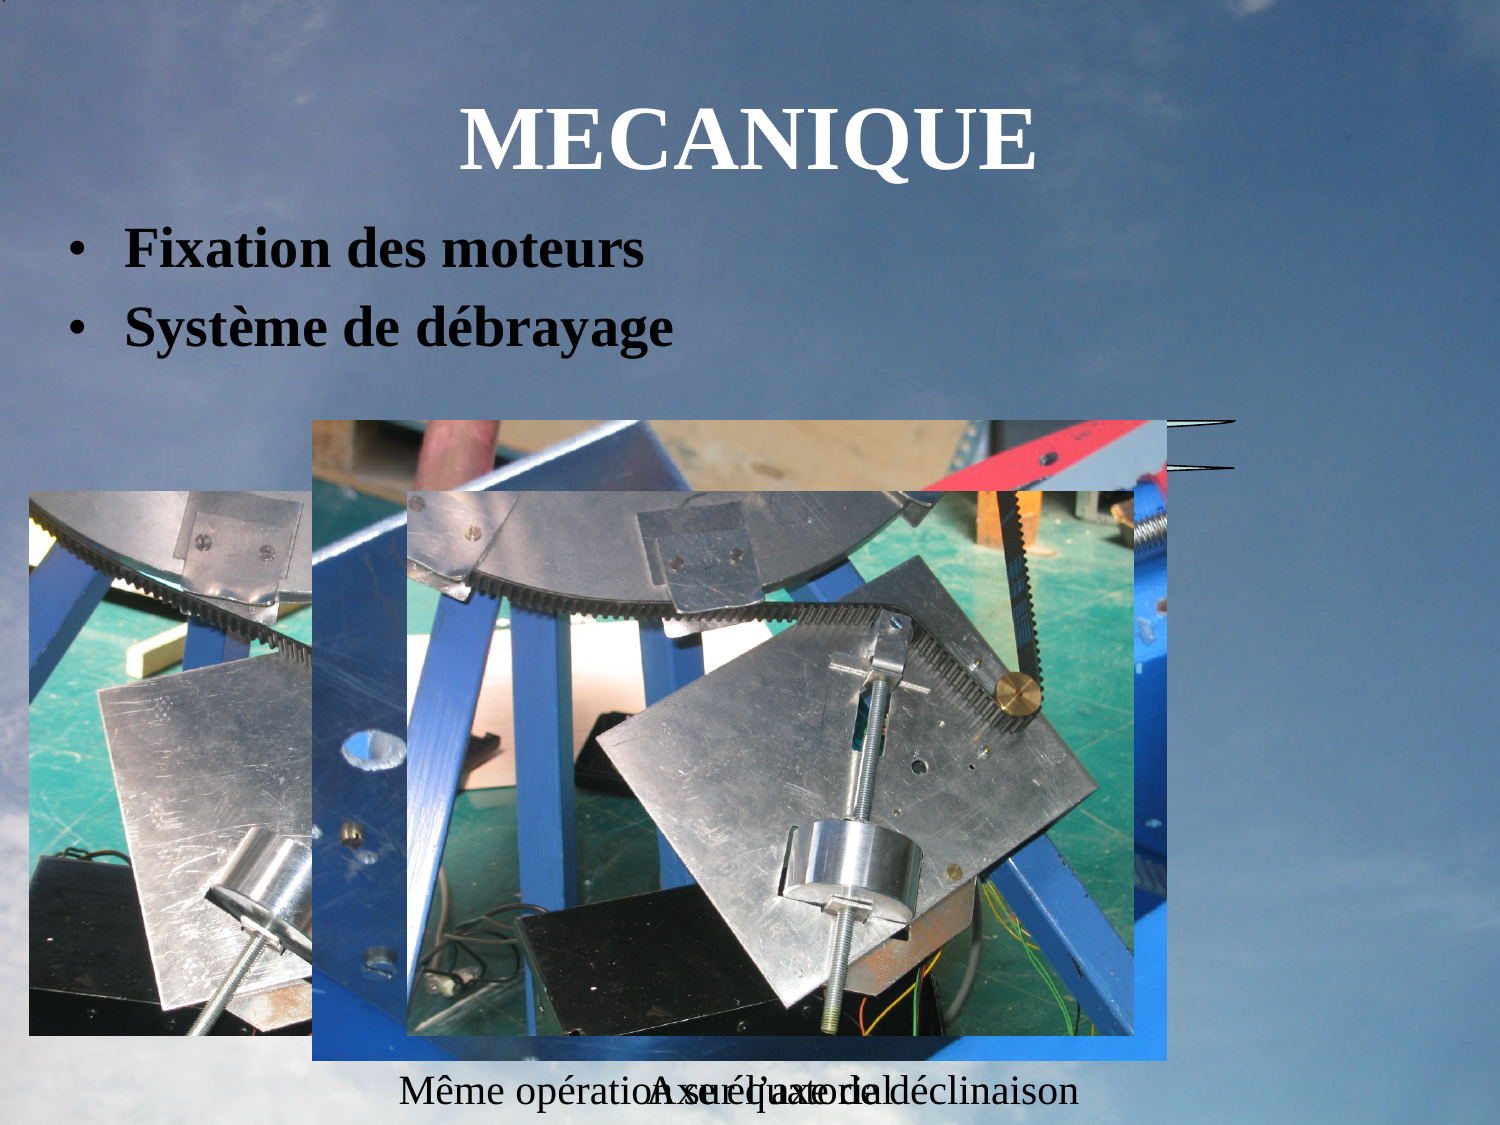

# MECANIQUE
Fixation des moteurs
Système de débrayage
Molette
Même opération sur l’axe de déclinaison
Axe équatorial